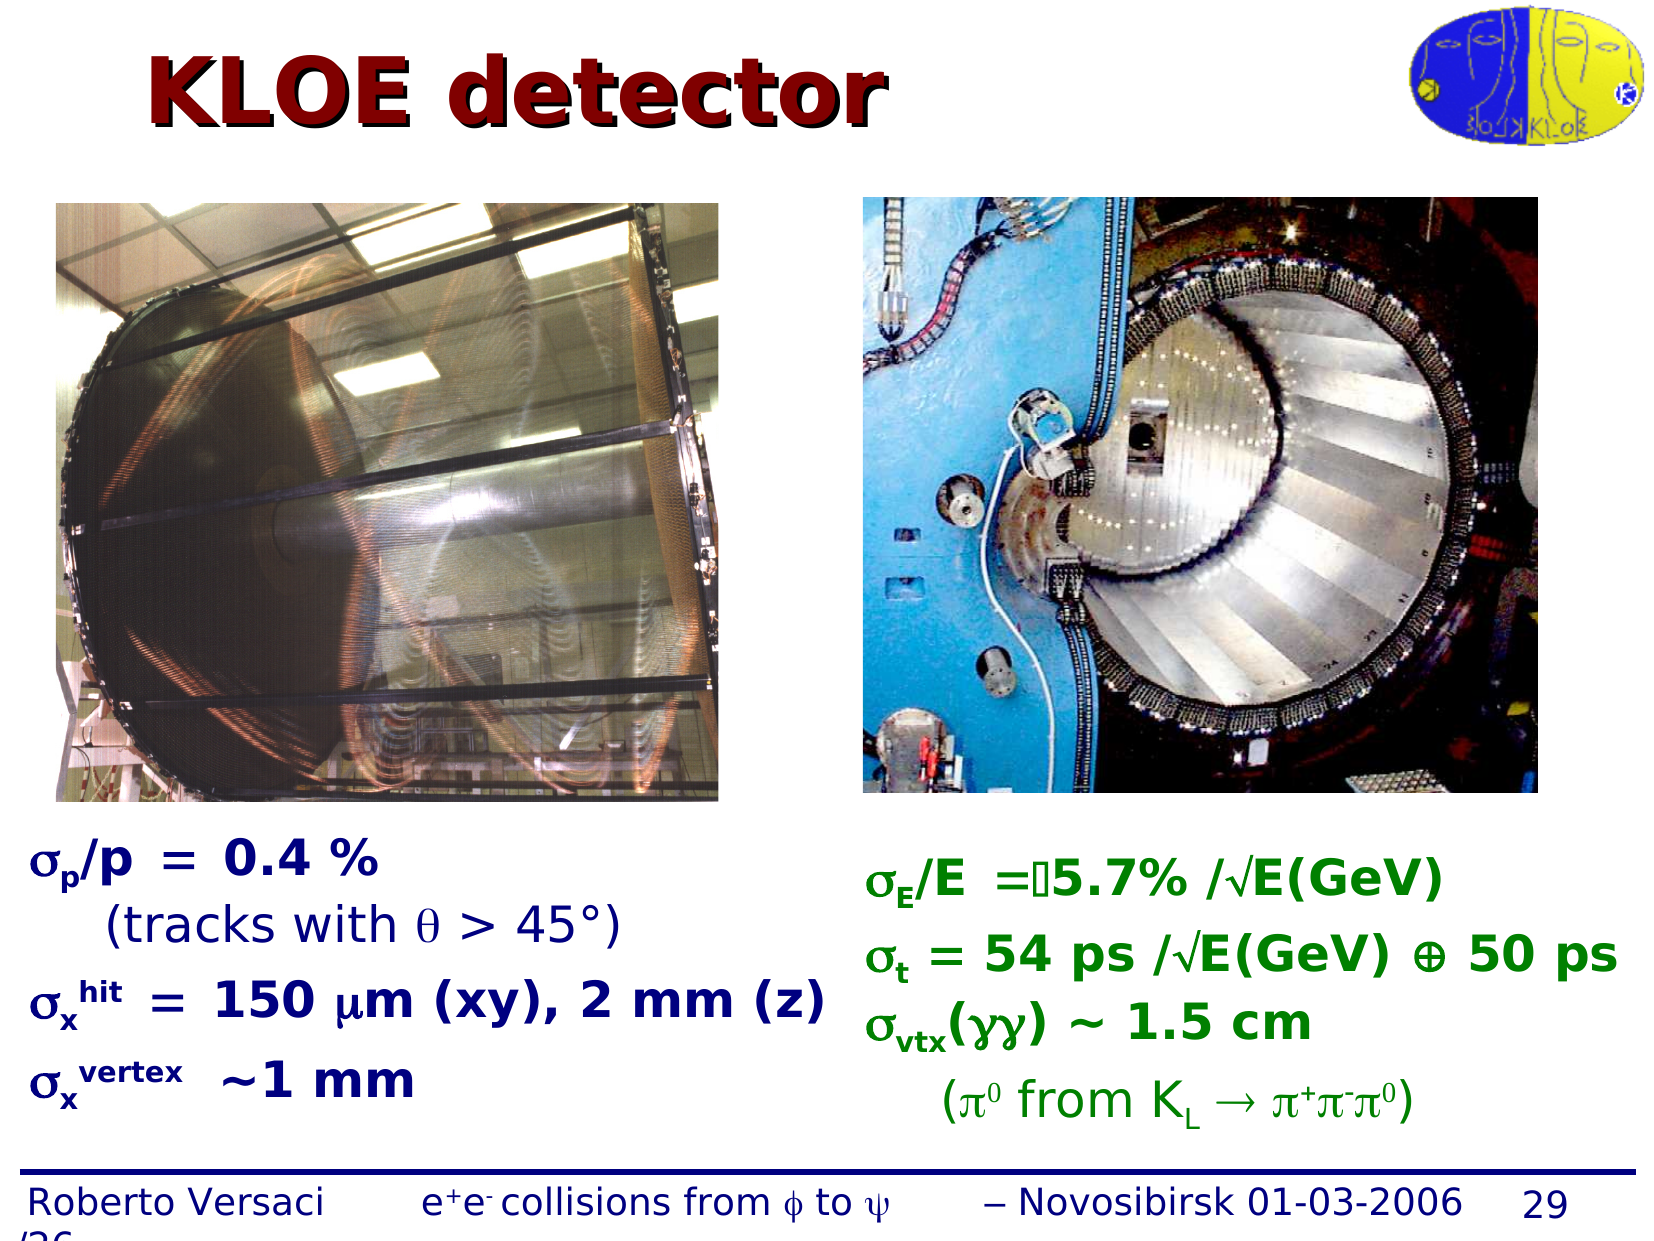

# KLOE detector
p/p0.4 %
	(tracks with  > 45°)
xhit150 m (xy), 2 mm (z)
xvertex ~1 mm
E/E5.7% /E(GeV)
t  54 ps /E(GeV)  50 ps
vtx() ~ 1.5 cm
	( from KL  )
29